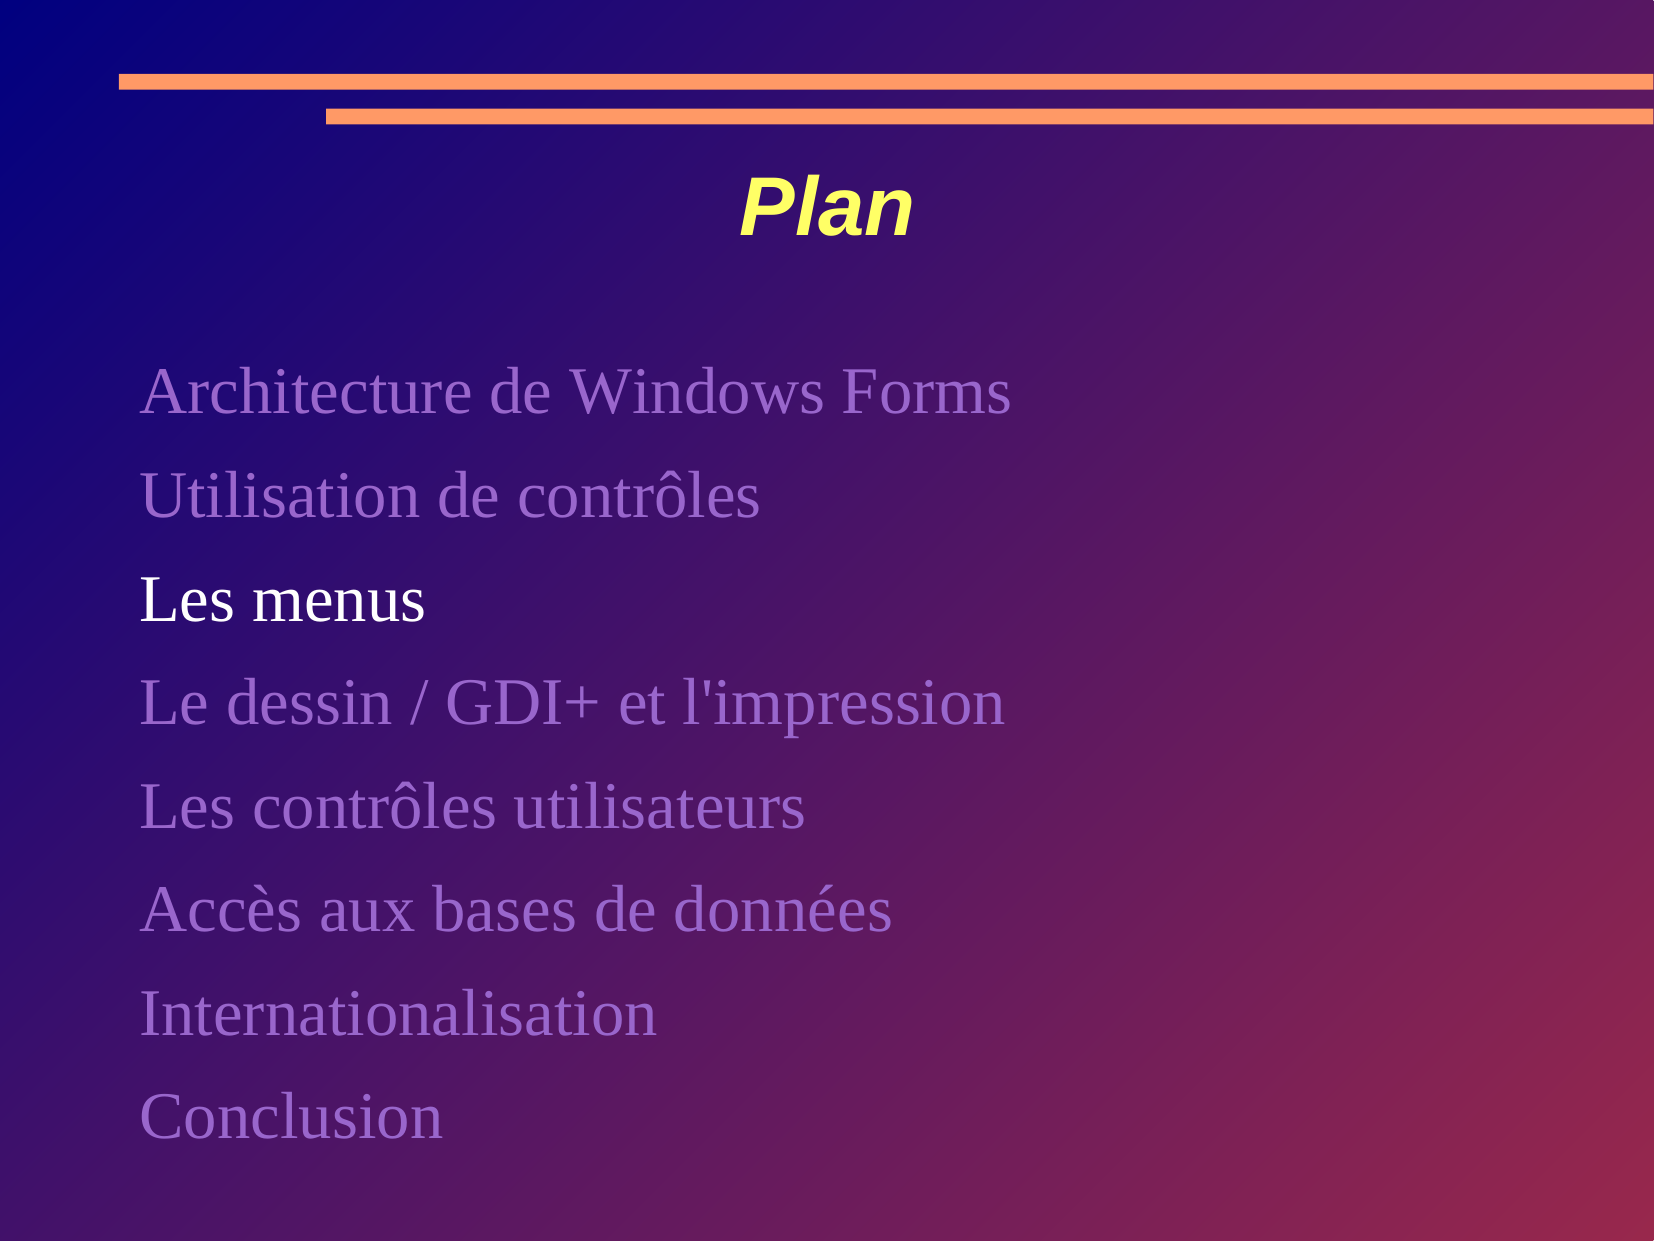

# Plan
Architecture de Windows Forms
Utilisation de contrôles
Les menus
Le dessin / GDI+ et l'impression
Les contrôles utilisateurs
Accès aux bases de données
Internationalisation
Conclusion